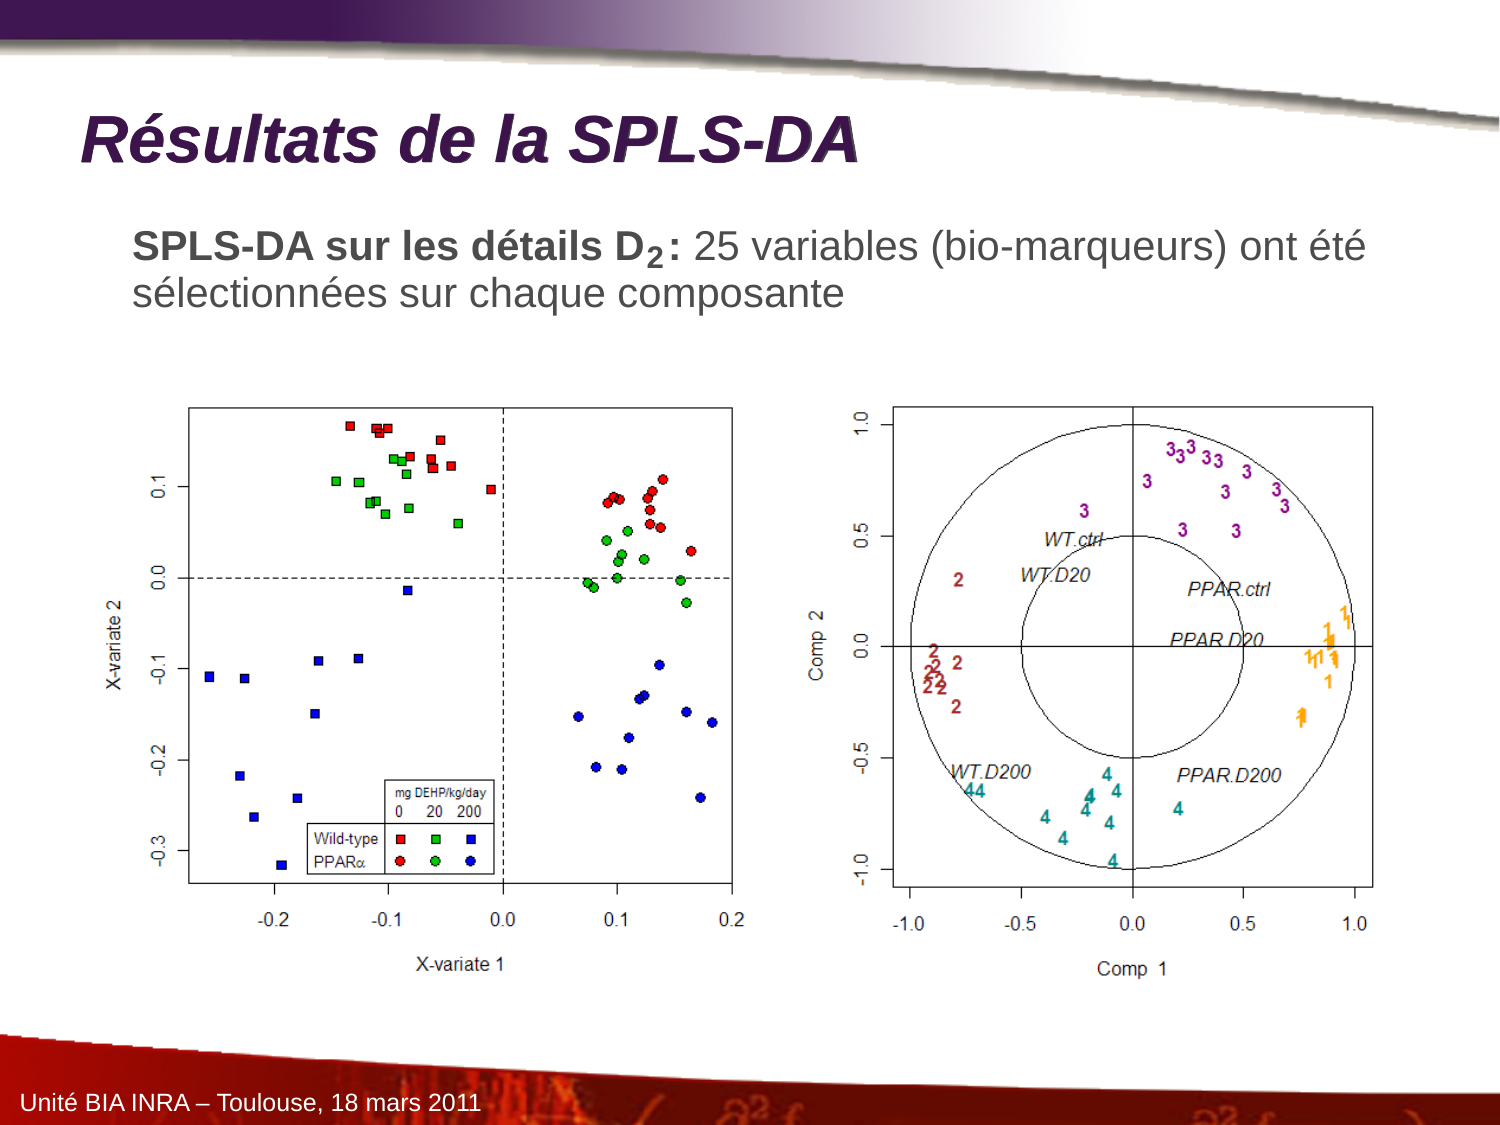

# Résultats de la SPLS-DA
SPLS-DA sur les détails D  : 25 variables (bio-marqueurs) ont été sélectionnées sur chaque composante
2